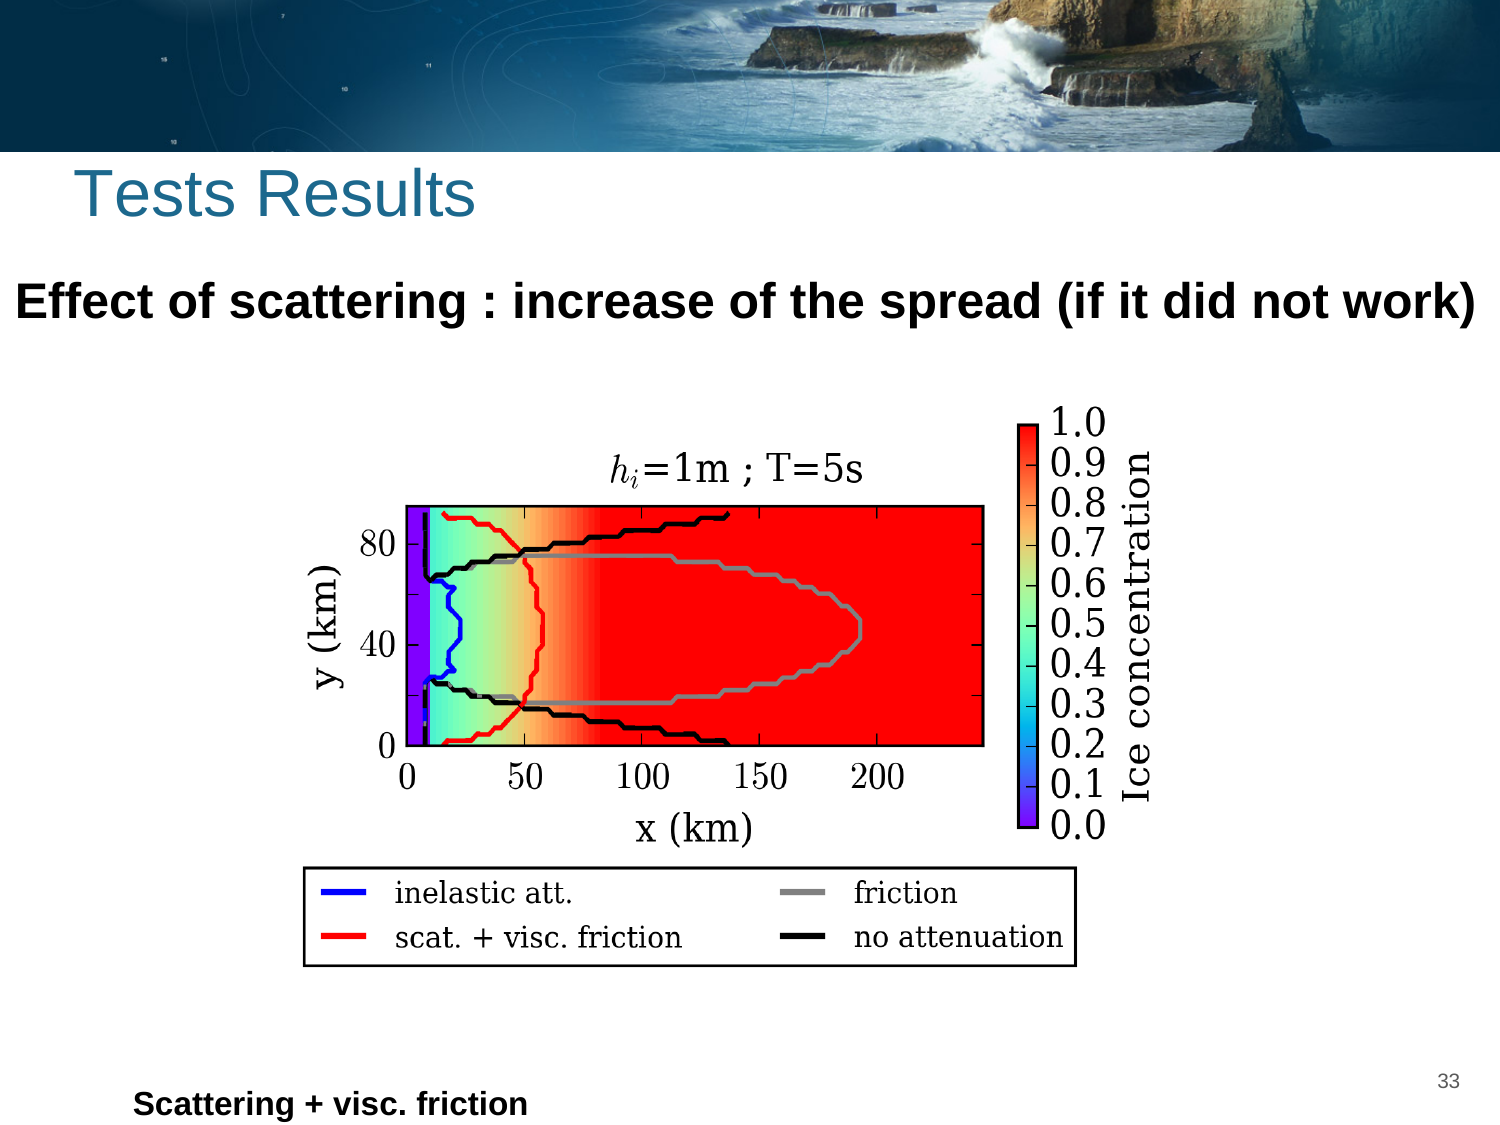

# Tests Results
Effect of scattering : increase of the spread (if it did not work)
Scattering + visc. friction